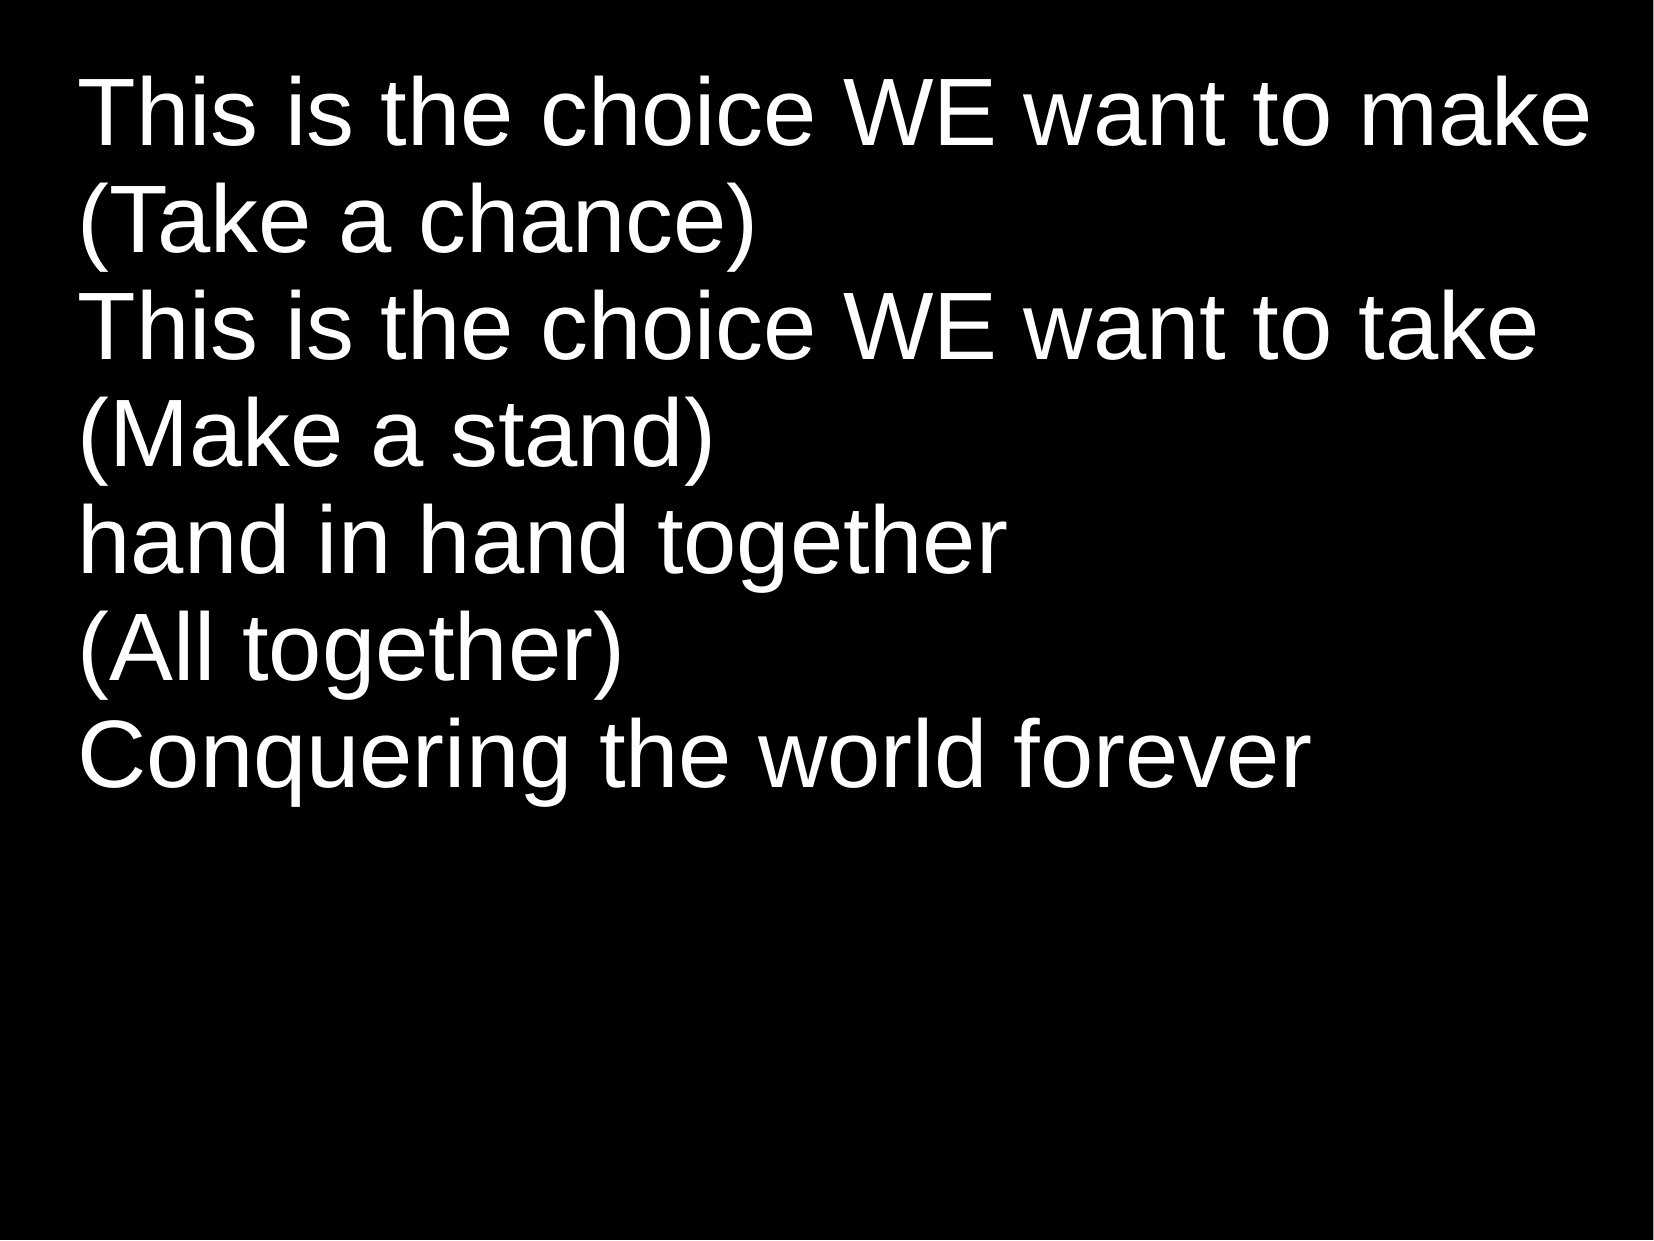

# This is the choice WE want to make (Take a chance)
This is the choice WE want to take
(Make a stand)
hand in hand together
(All together)
Conquering the world forever